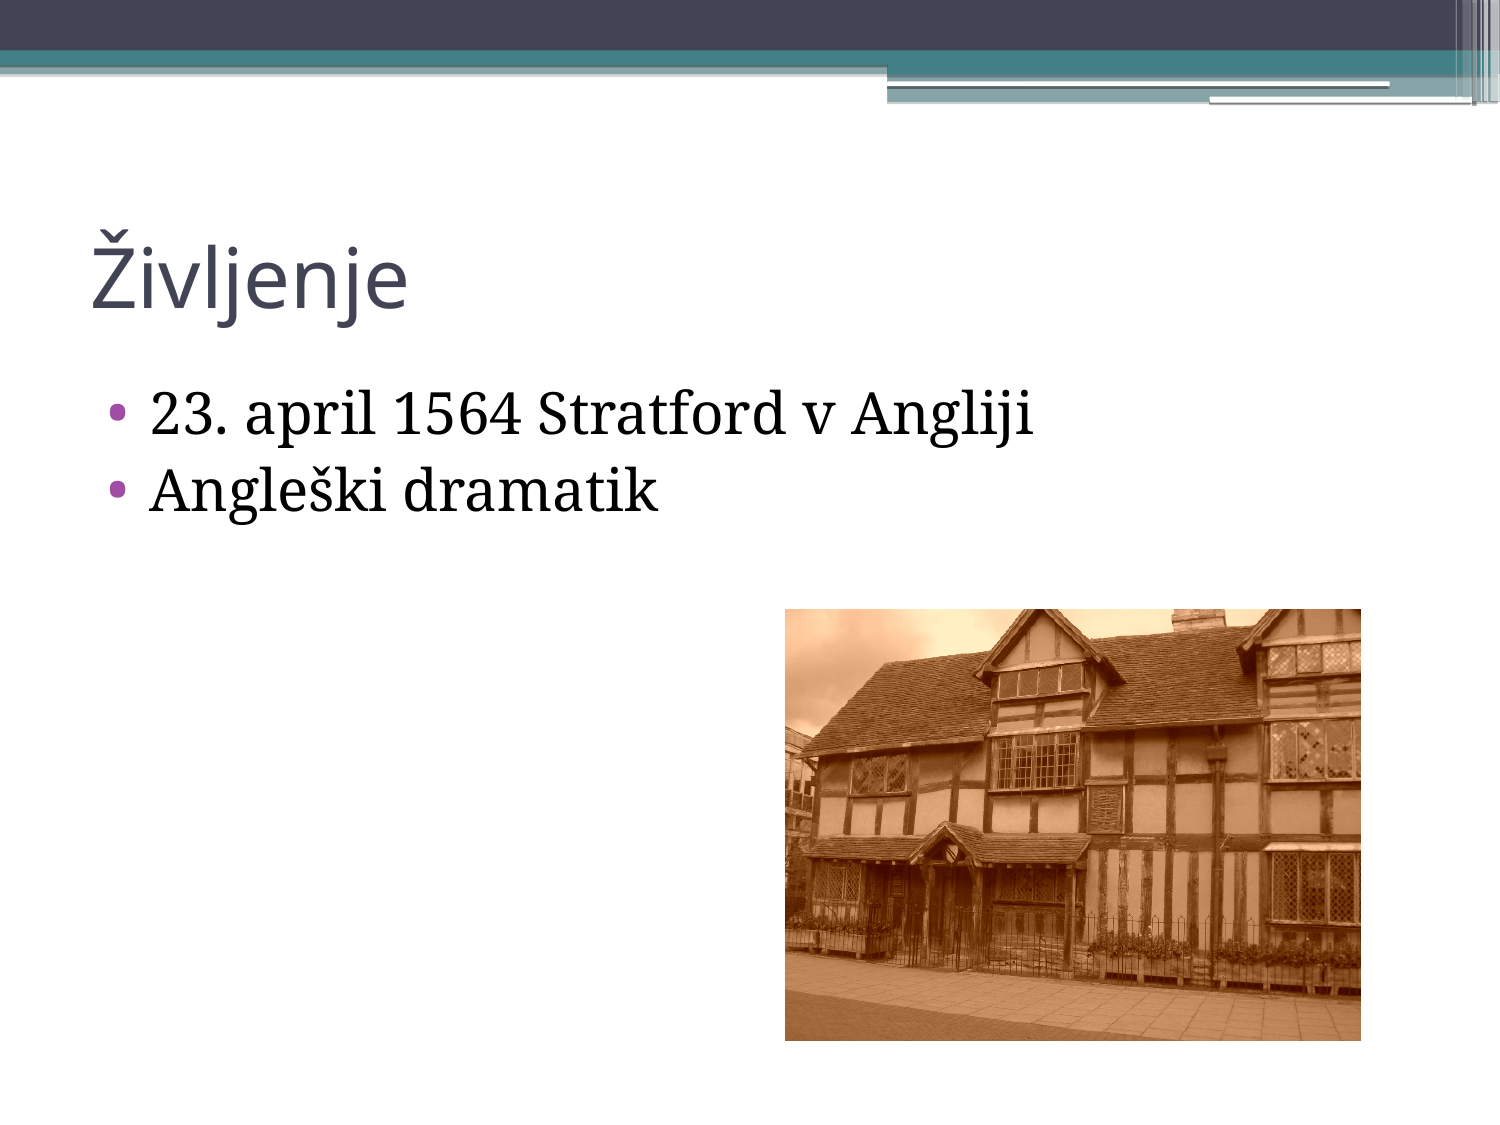

# Življenje
23. april 1564 Stratford v Angliji
Angleški dramatik